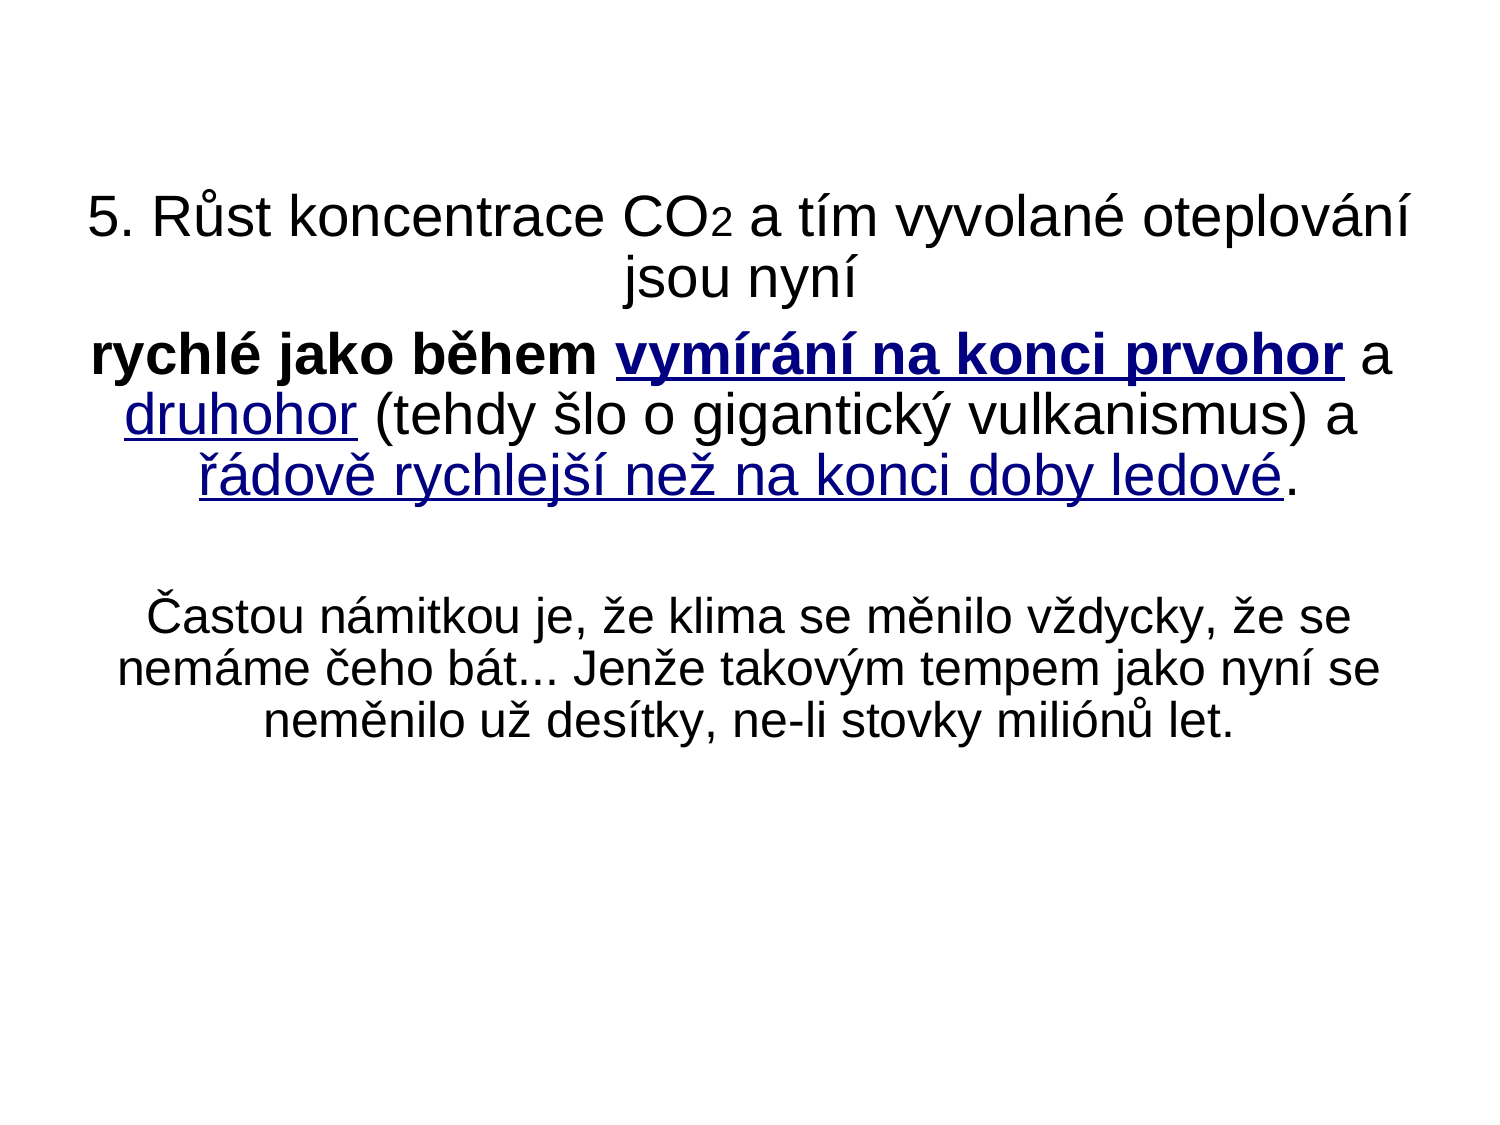

# 5. Růst koncentrace CO2 a tím vyvolané oteplování jsou nyní
rychlé jako během vymírání na konci prvohor a druhohor (tehdy šlo o gigantický vulkanismus) a řádově rychlejší než na konci doby ledové.
Častou námitkou je, že klima se měnilo vždycky, že se nemáme čeho bát... Jenže takovým tempem jako nyní se neměnilo už desítky, ne-li stovky miliónů let.